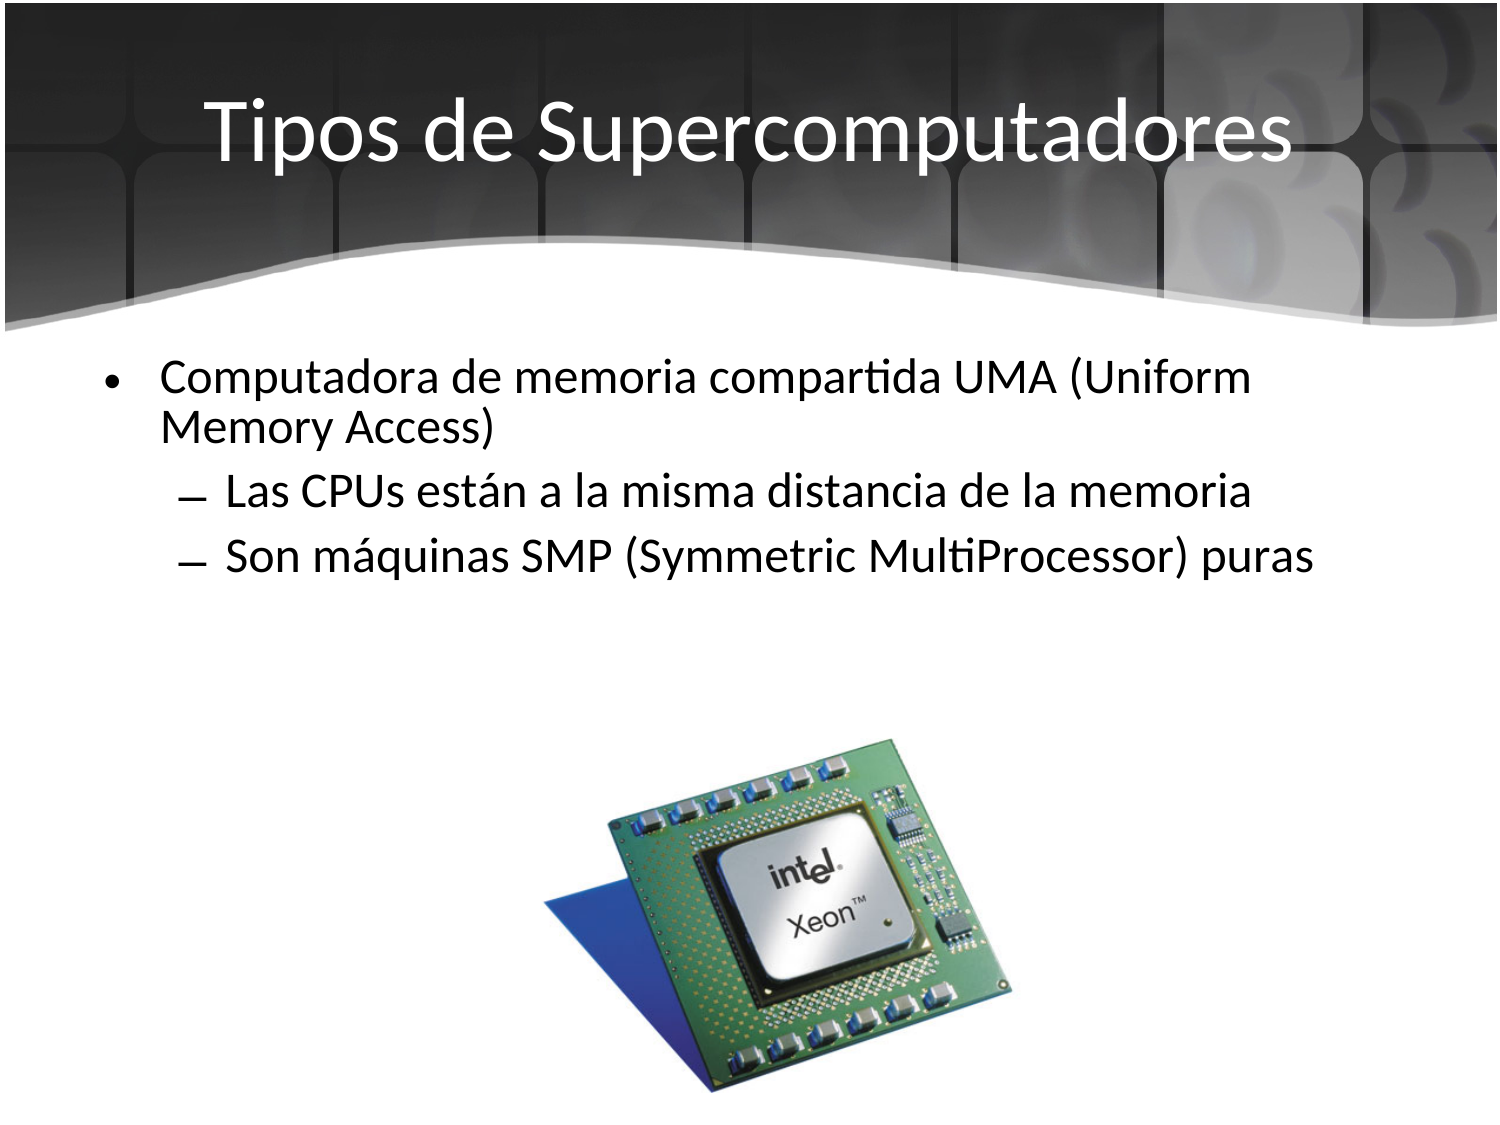

# Tipos de Supercomputadores
Computadora de memoria compartida UMA (Uniform Memory Access)
Las CPUs están a la misma distancia de la memoria
Son máquinas SMP (Symmetric MultiProcessor) puras